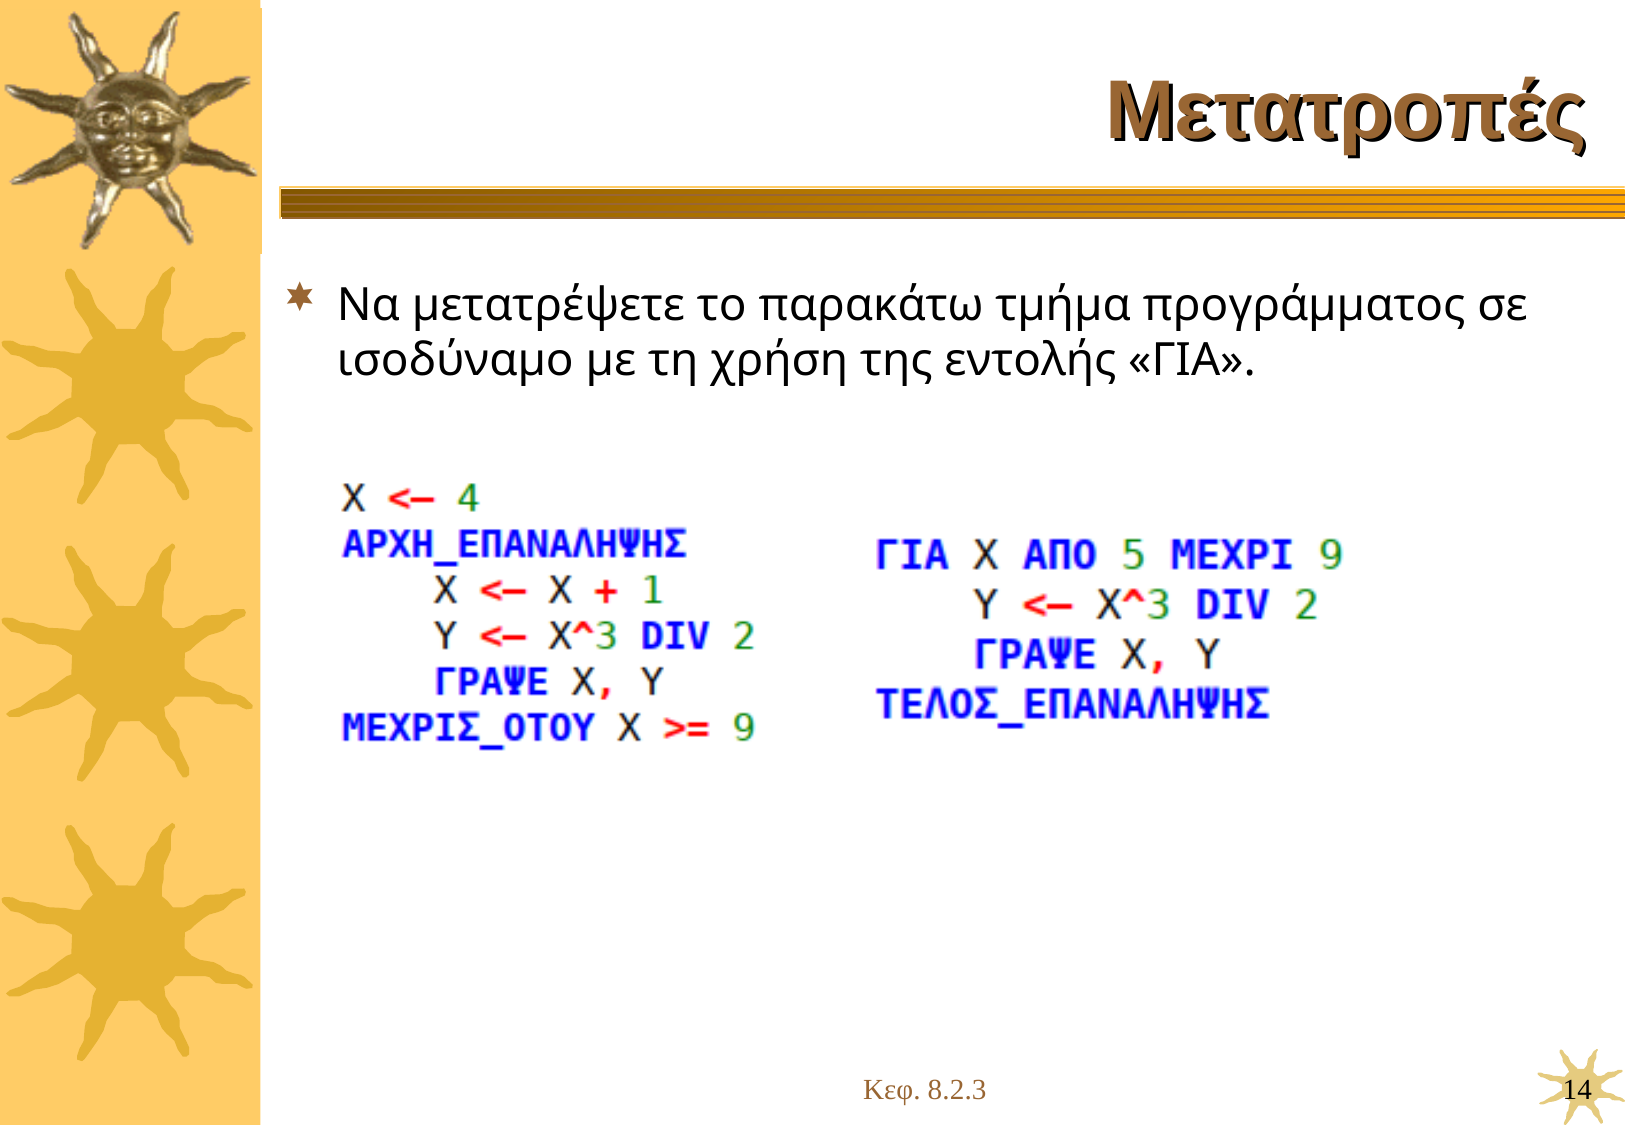

Μετατροπές
Να μετατρέψετε το παρακάτω τμήμα προγράμματος σε ισοδύναμο με τη χρήση της εντολής «ΓΙΑ».
Κεφ. 8.2.3
14